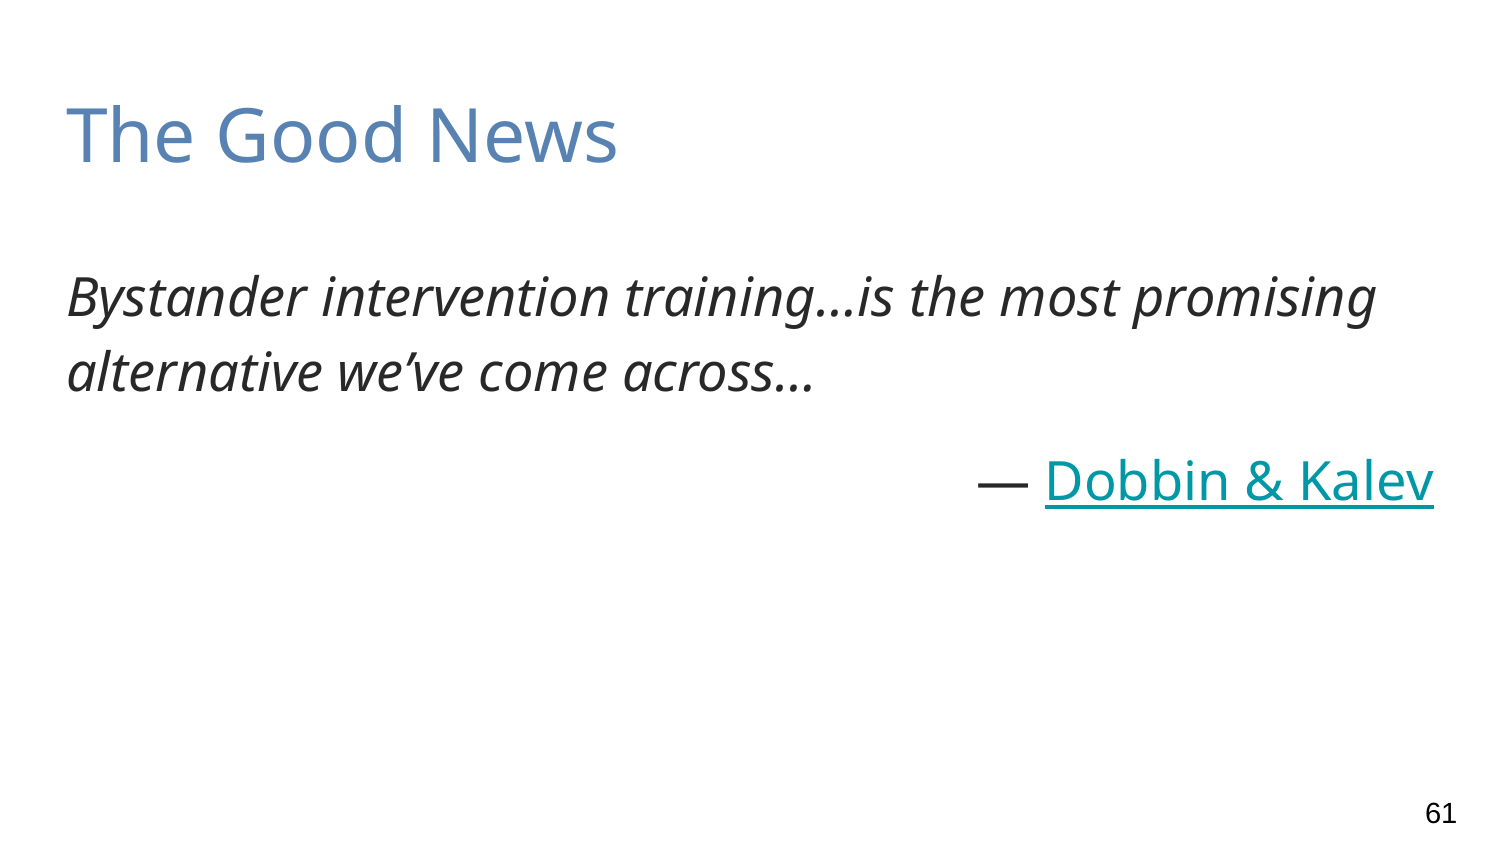

The Good News
# Bystander intervention training…is the most promising alternative we’ve come across…
— Dobbin & Kalev